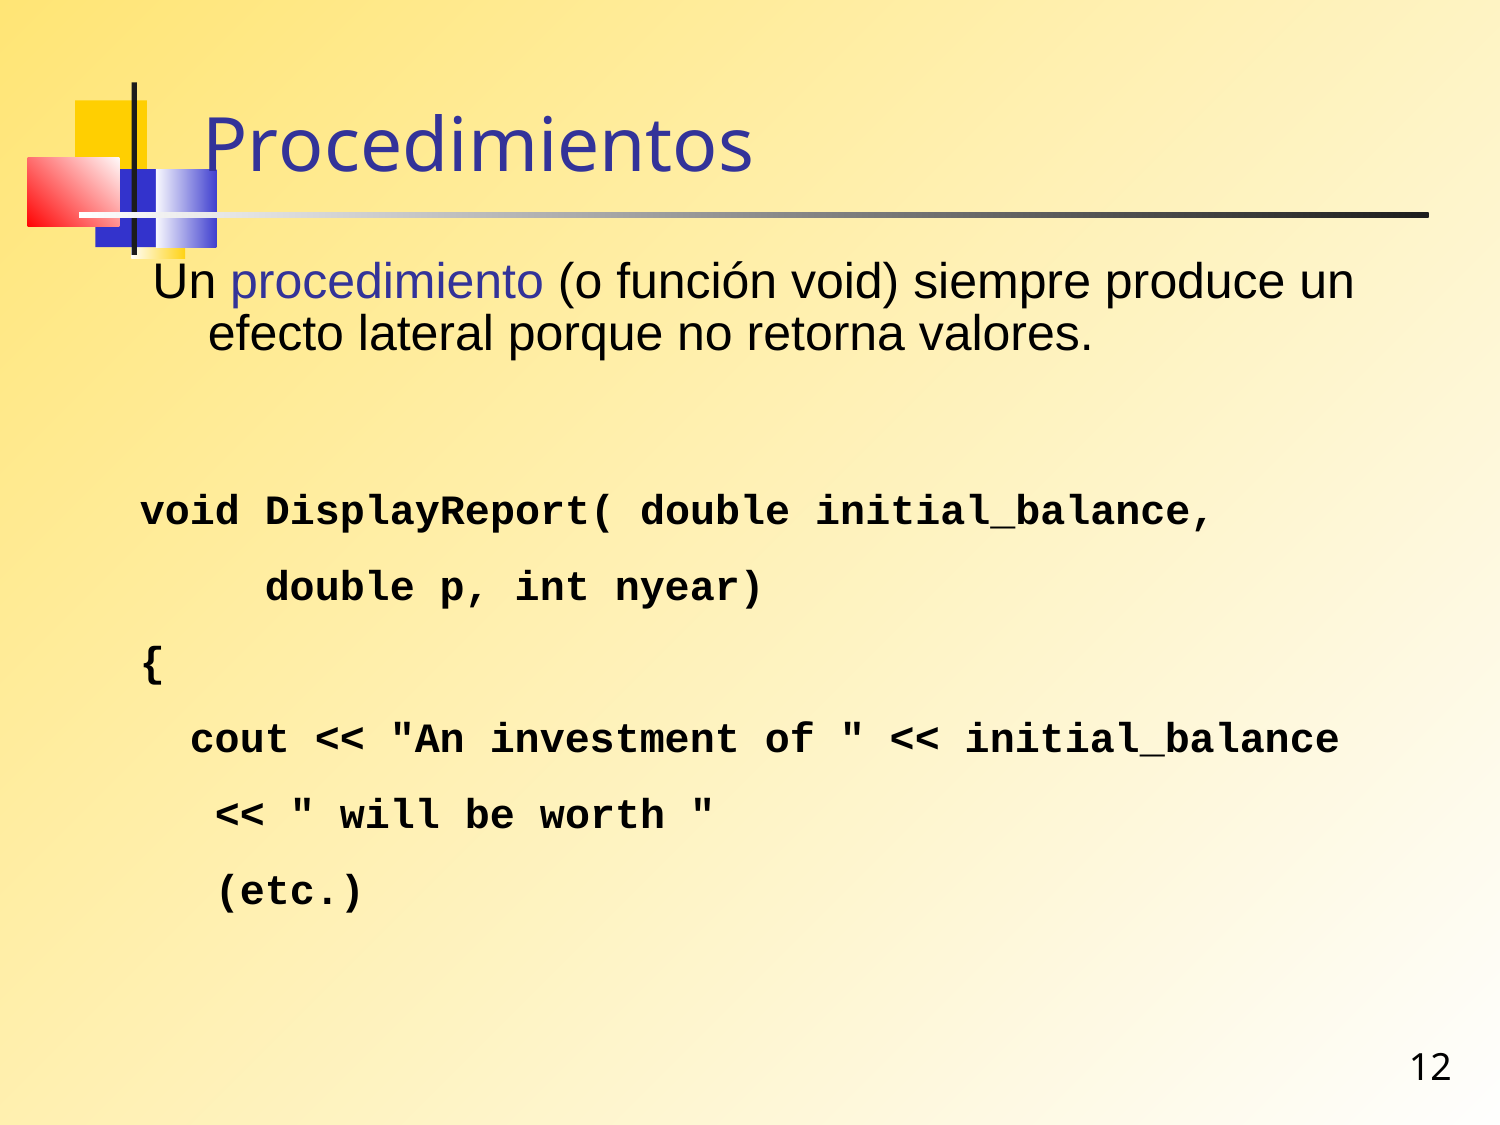

# Procedimientos
Un procedimiento (o función void) siempre produce un efecto lateral porque no retorna valores.
void DisplayReport( double initial_balance,
 double p, int nyear)‏
{
 cout << "An investment of " << initial_balance
 << " will be worth "
 (etc.)‏
12